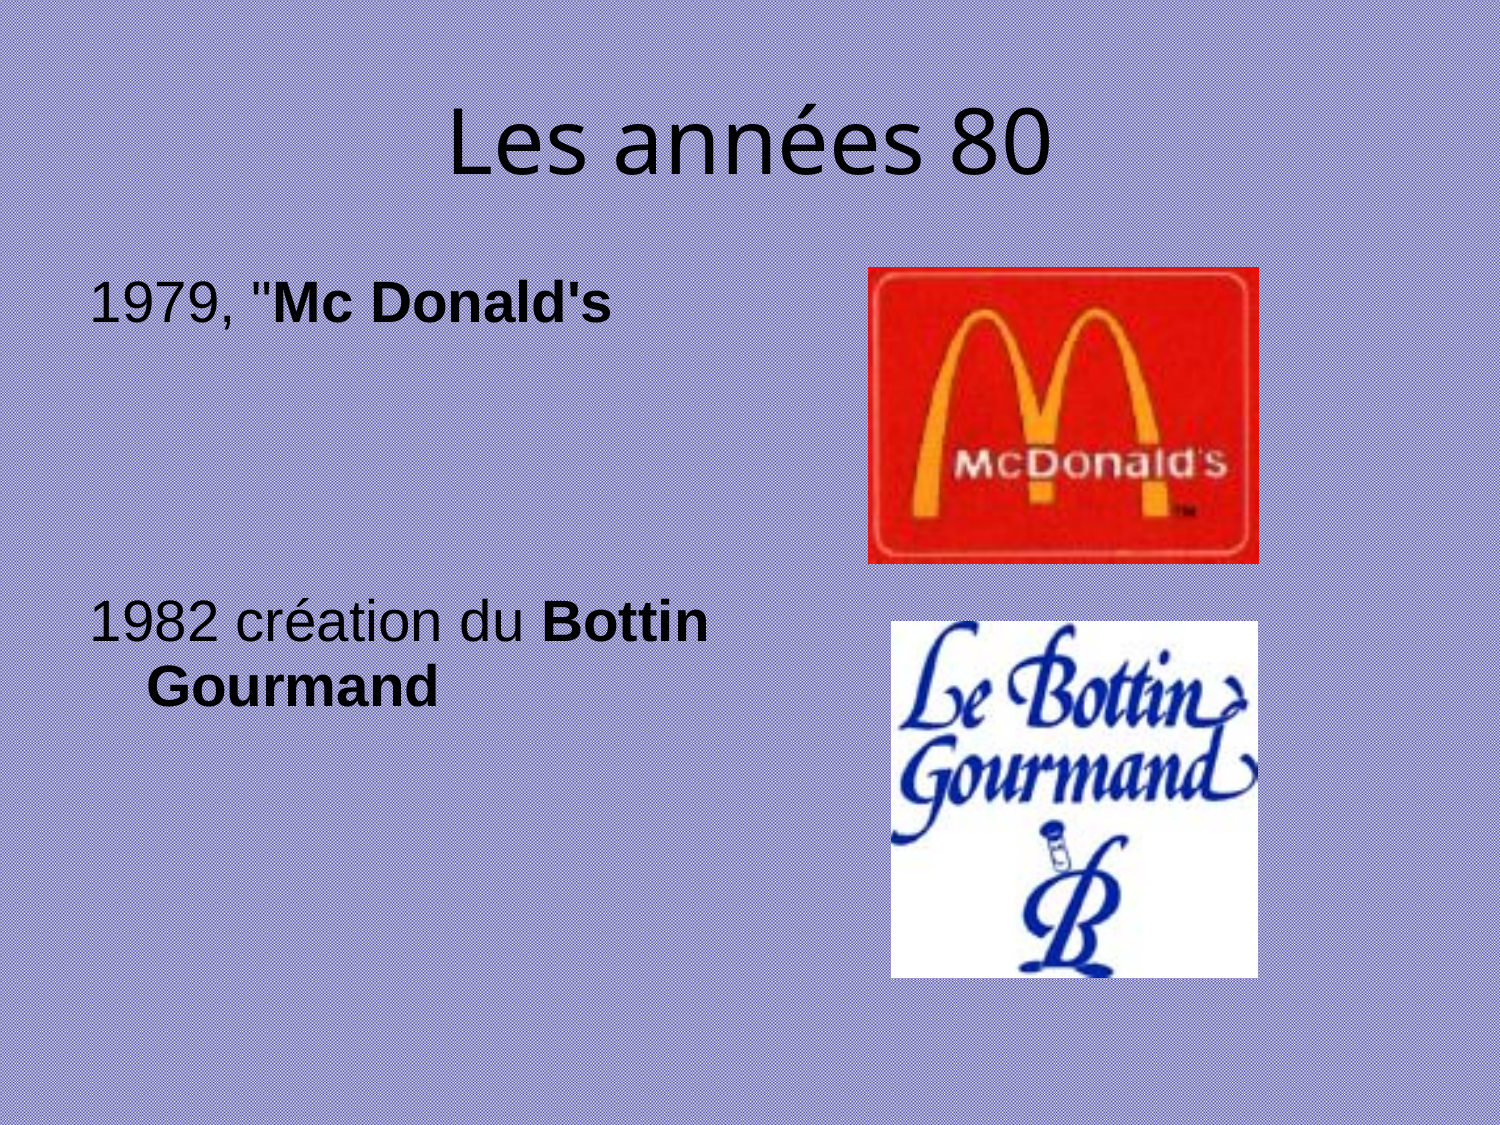

# Les années 80
1979, "Mc Donald's
1982 création du Bottin Gourmand